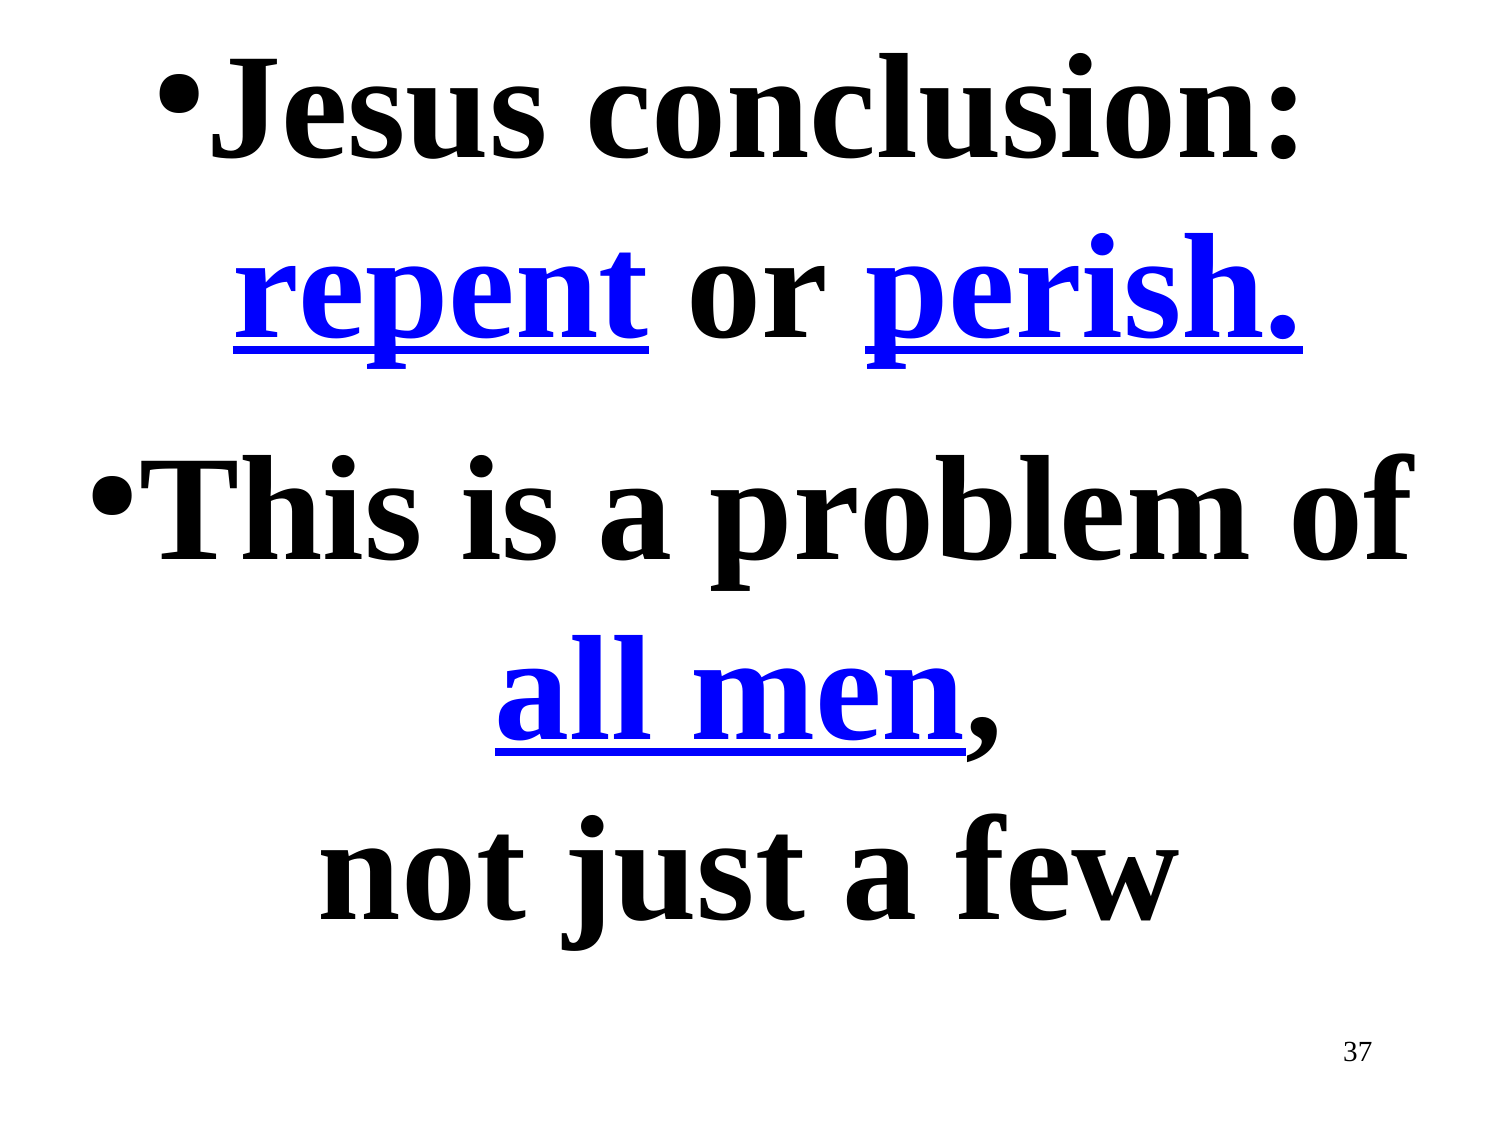

Jesus conclusion:
repent or perish.
This is a problem of all men,
not just a few